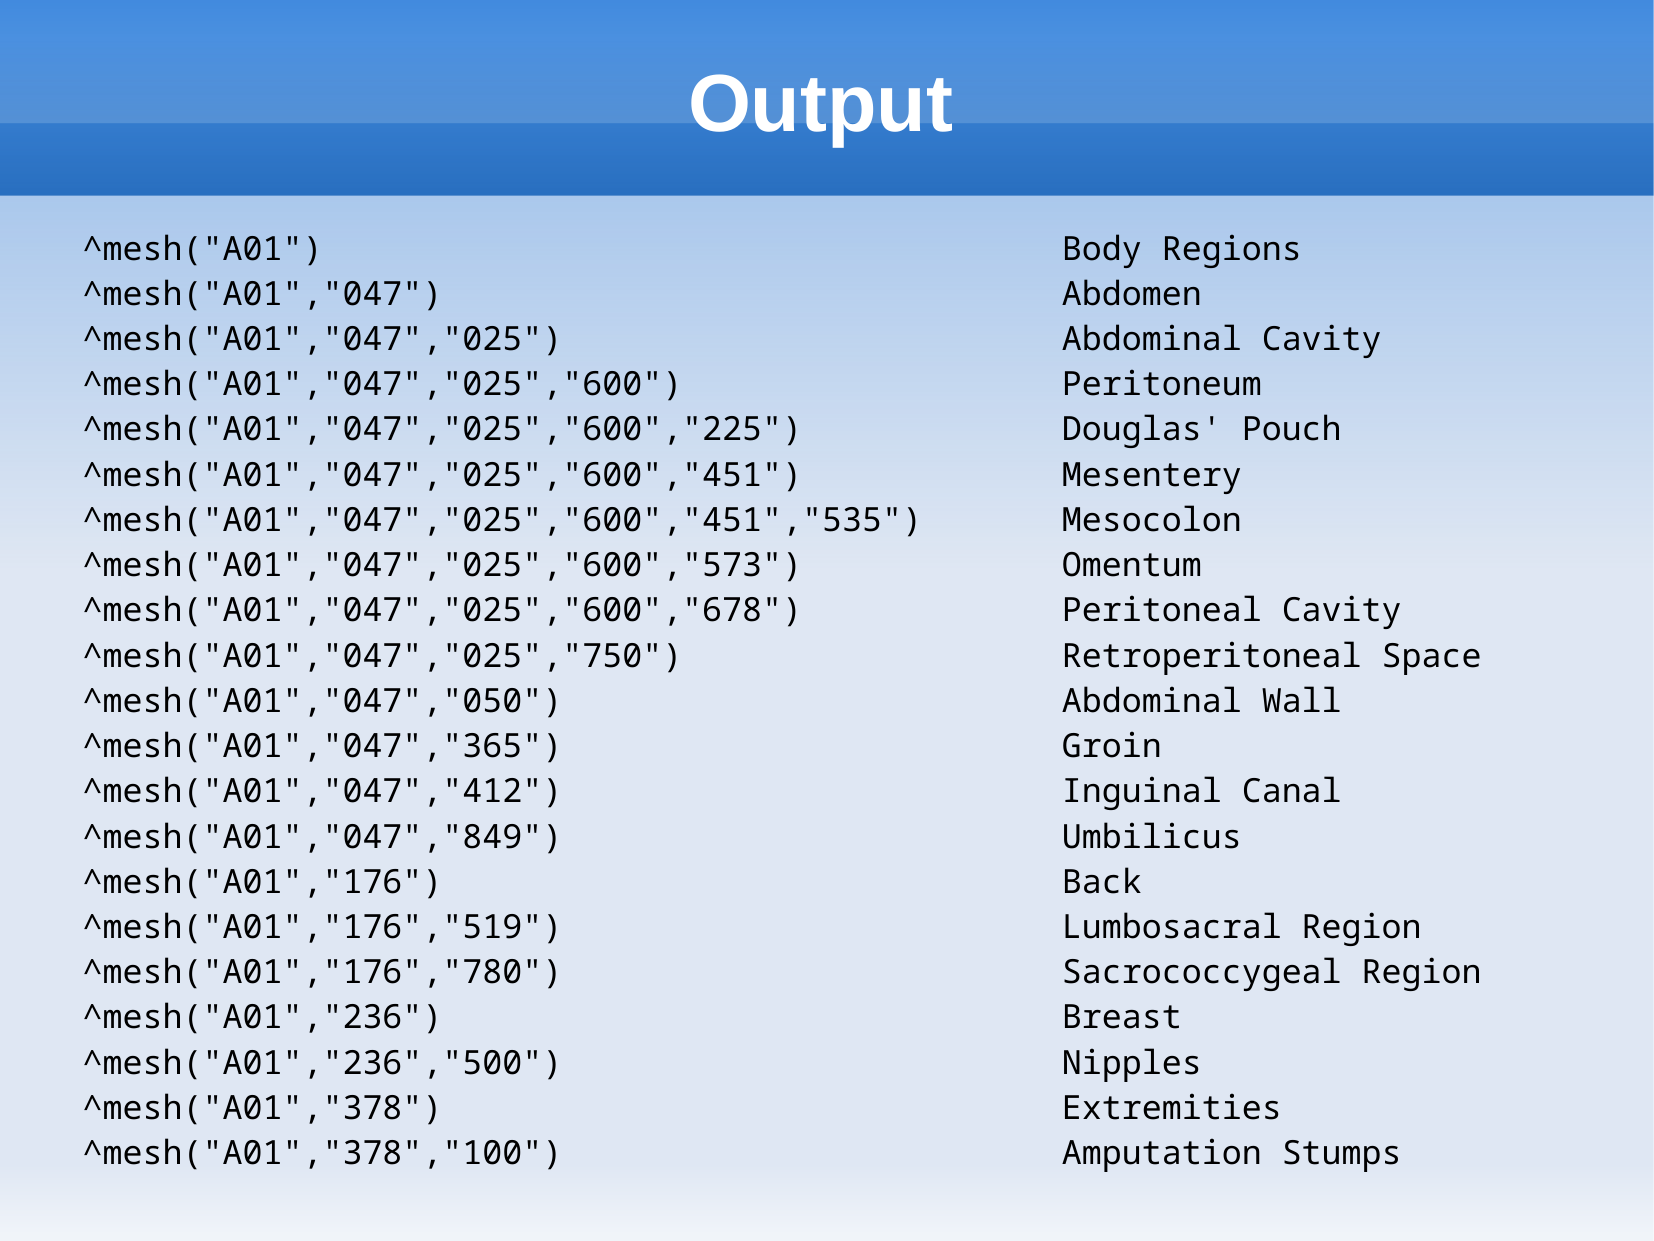

# Output
^mesh("A01") Body Regions
^mesh("A01","047") Abdomen
^mesh("A01","047","025") Abdominal Cavity
^mesh("A01","047","025","600") Peritoneum
^mesh("A01","047","025","600","225") Douglas' Pouch
^mesh("A01","047","025","600","451") Mesentery
^mesh("A01","047","025","600","451","535") Mesocolon
^mesh("A01","047","025","600","573") Omentum
^mesh("A01","047","025","600","678") Peritoneal Cavity
^mesh("A01","047","025","750") Retroperitoneal Space
^mesh("A01","047","050") Abdominal Wall
^mesh("A01","047","365") Groin
^mesh("A01","047","412") Inguinal Canal
^mesh("A01","047","849") Umbilicus
^mesh("A01","176") Back
^mesh("A01","176","519") Lumbosacral Region
^mesh("A01","176","780") Sacrococcygeal Region
^mesh("A01","236") Breast
^mesh("A01","236","500") Nipples
^mesh("A01","378") Extremities
^mesh("A01","378","100") Amputation Stumps